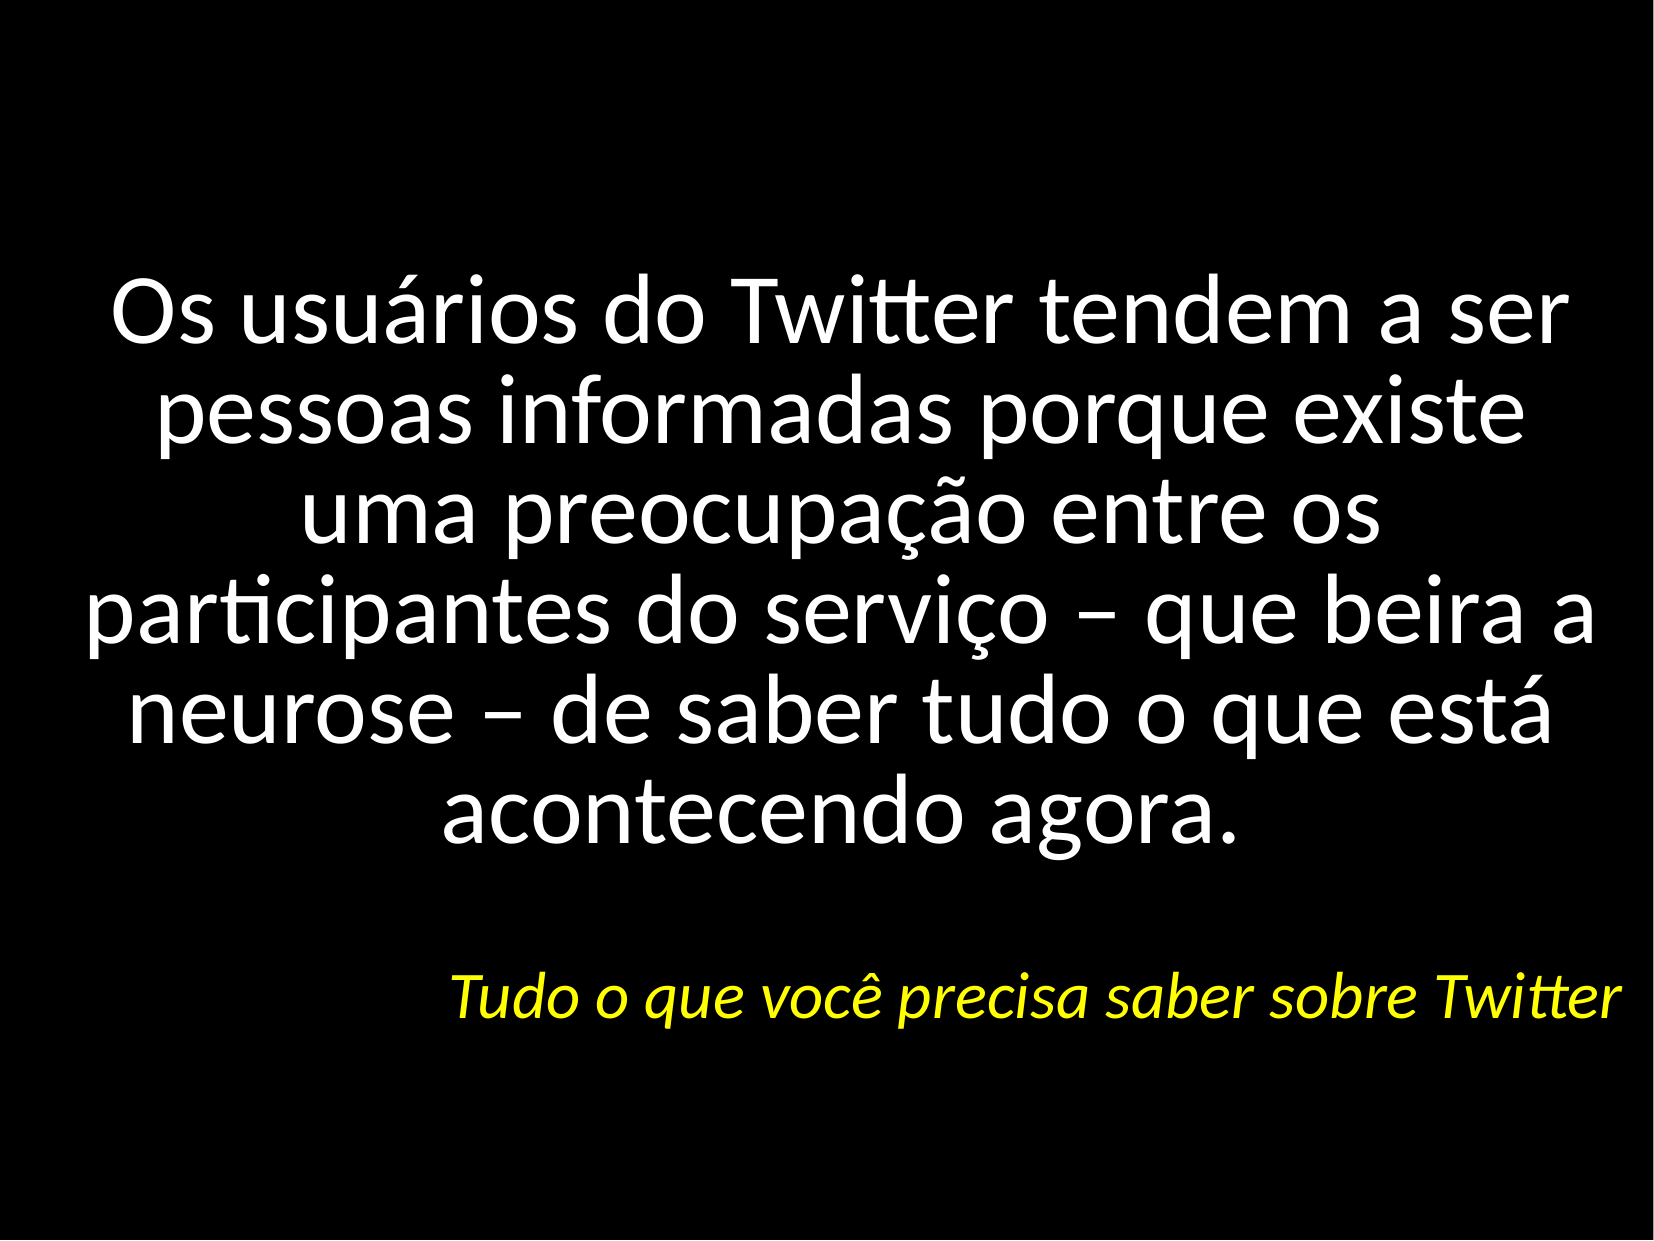

# Os usuários do Twitter tendem a ser pessoas informadas porque existe uma preocupação entre os
participantes do serviço – que beira a neurose – de saber tudo o que está acontecendo agora.
Tudo o que você precisa saber sobre Twitter